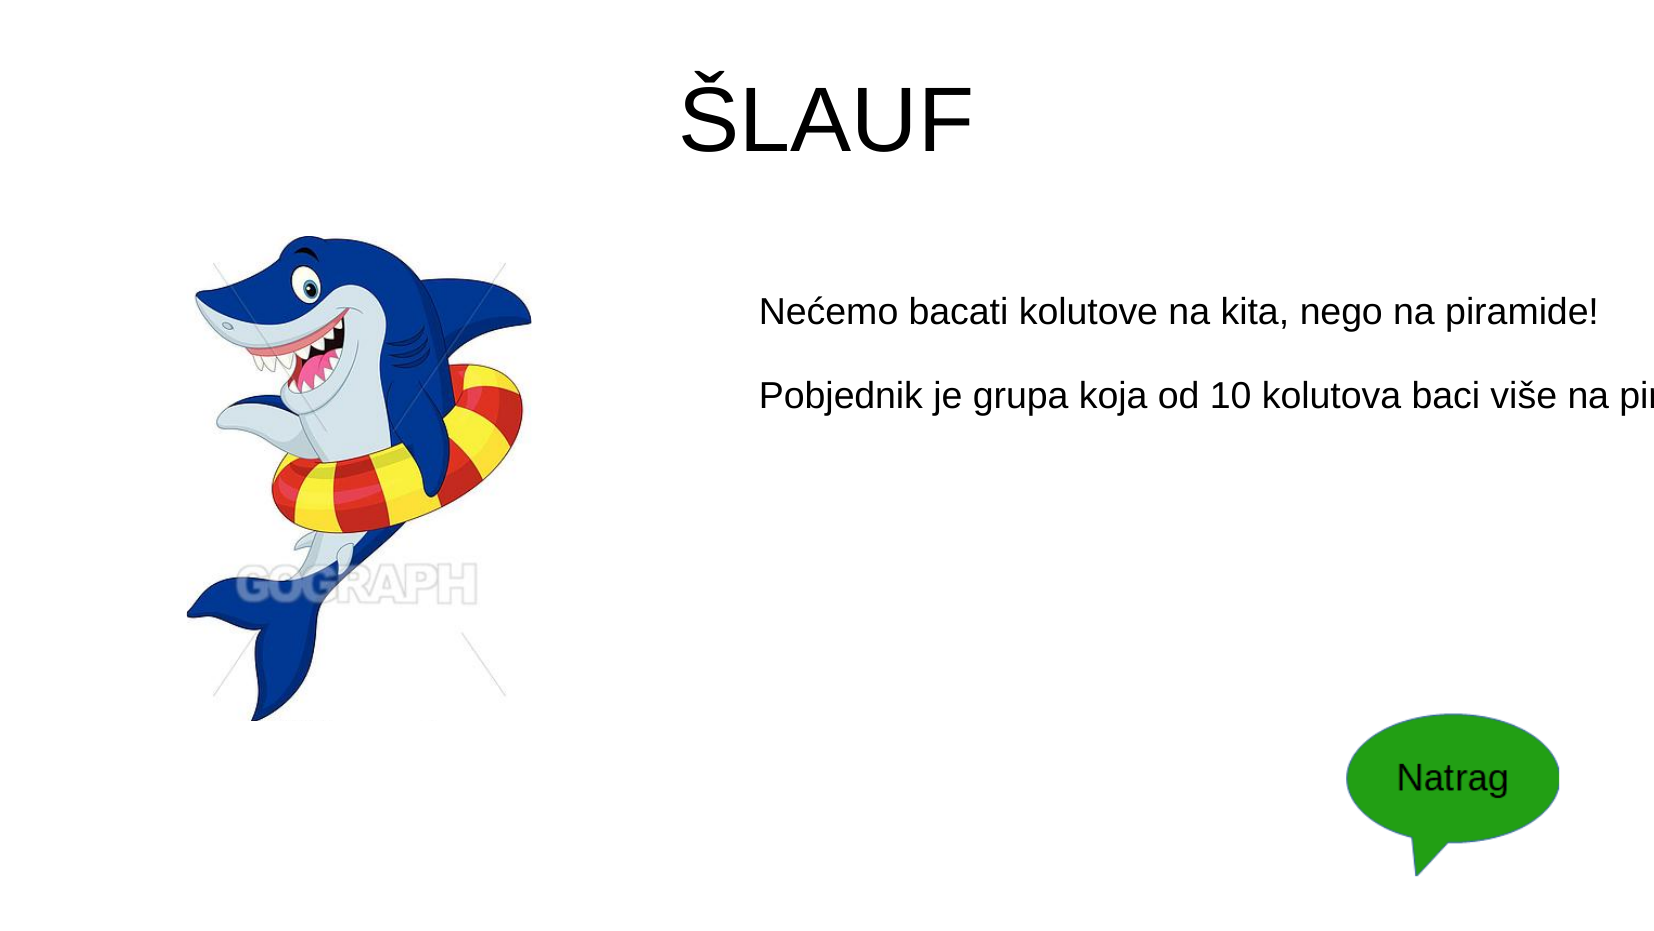

# ŠLAUF
Nećemo bacati kolutove na kita, nego na piramide!
Pobjednik je grupa koja od 10 kolutova baci više na piramide